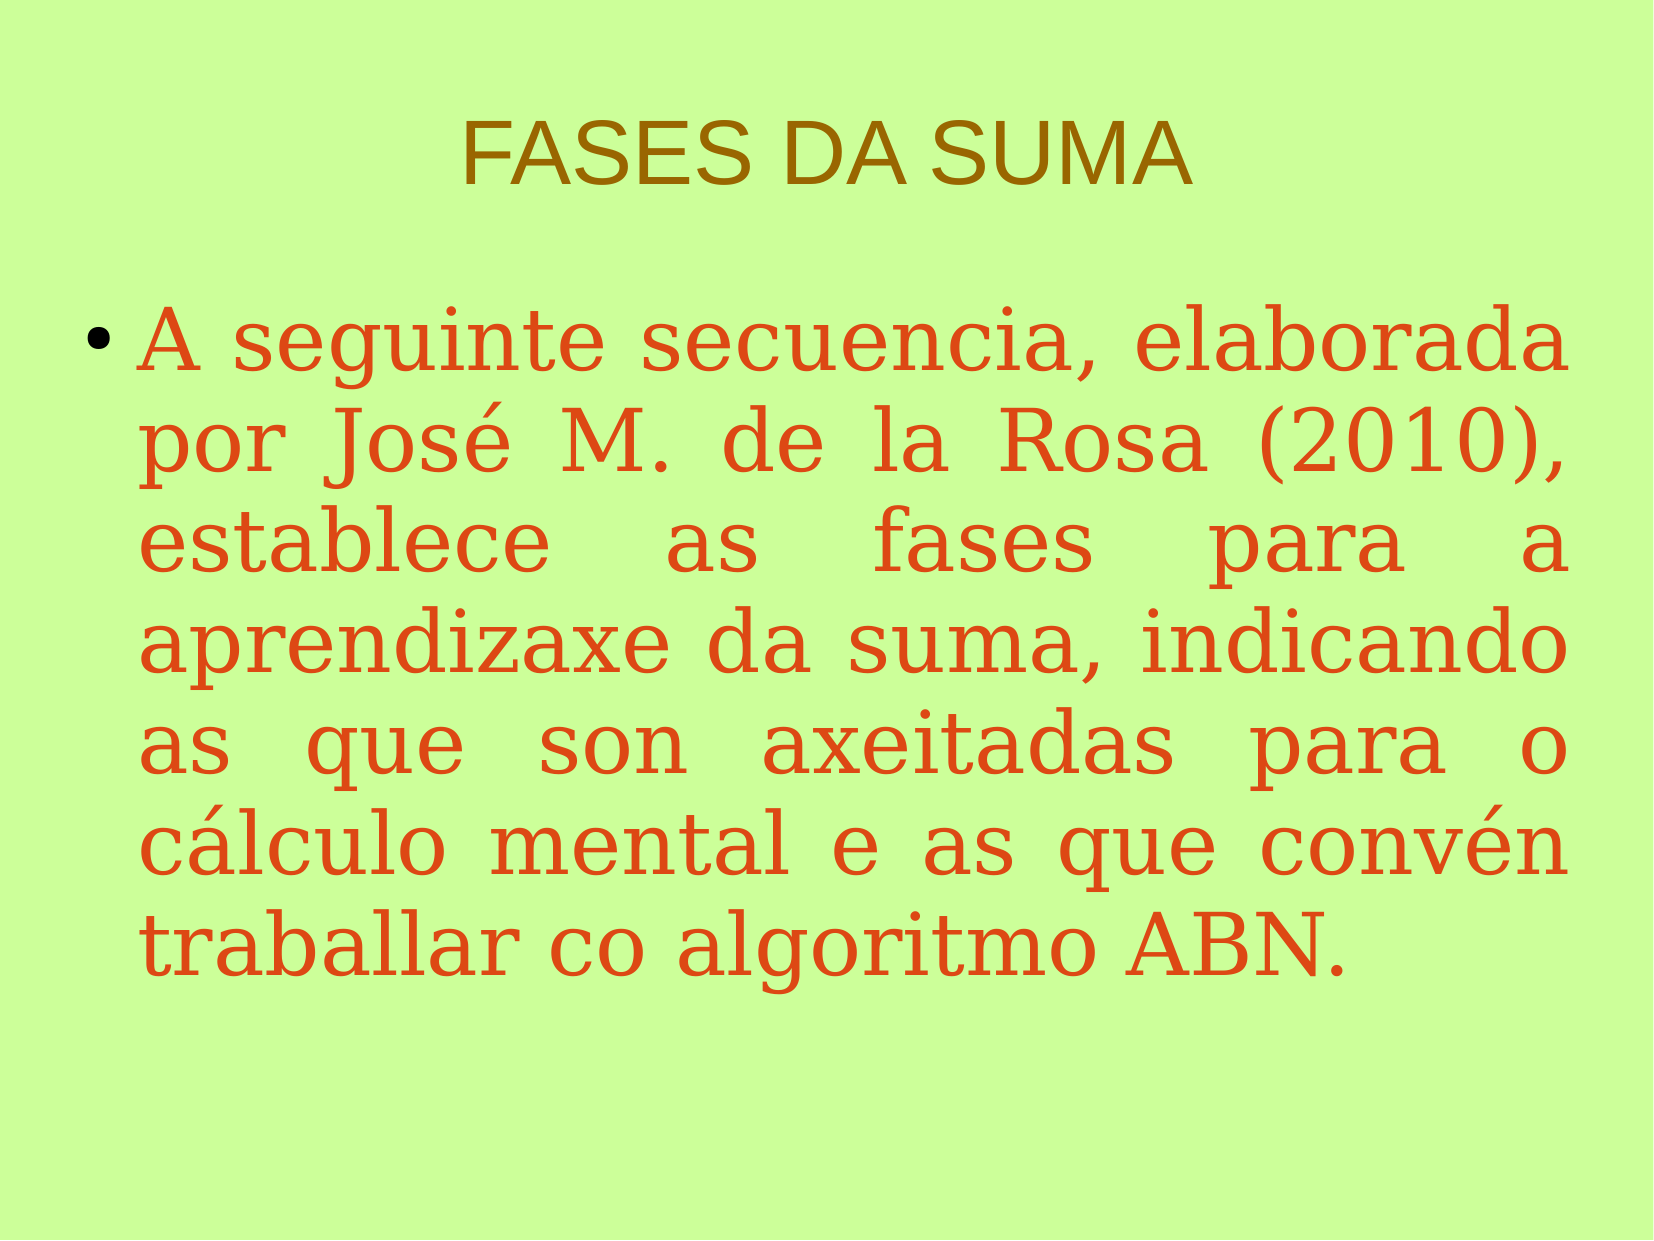

# FASES DA SUMA
A seguinte secuencia, elaborada por José M. de la Rosa (2010), establece as fases para a aprendizaxe da suma, indicando as que son axeitadas para o cálculo mental e as que convén traballar co algoritmo ABN.